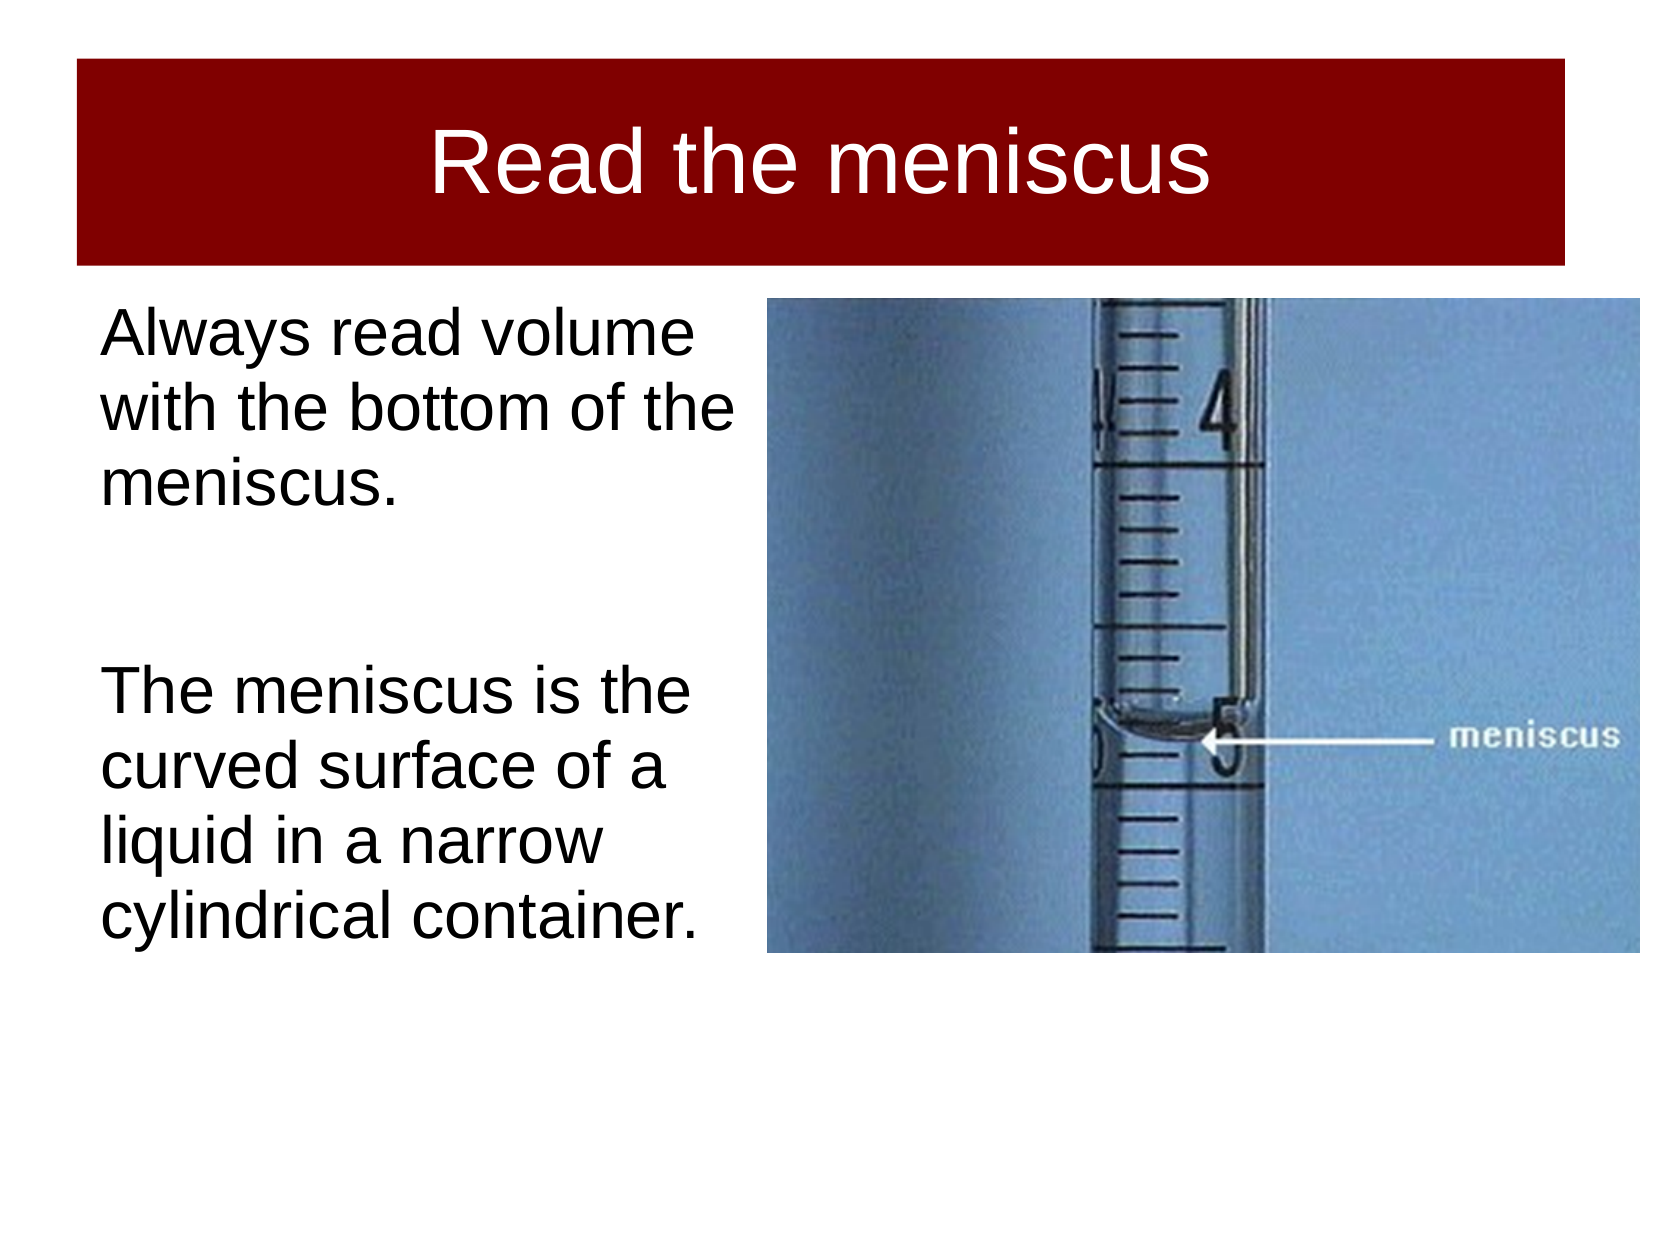

# Read the meniscus
Always read volume with the bottom of the meniscus.
The meniscus is the curved surface of a liquid in a narrow cylindrical container.